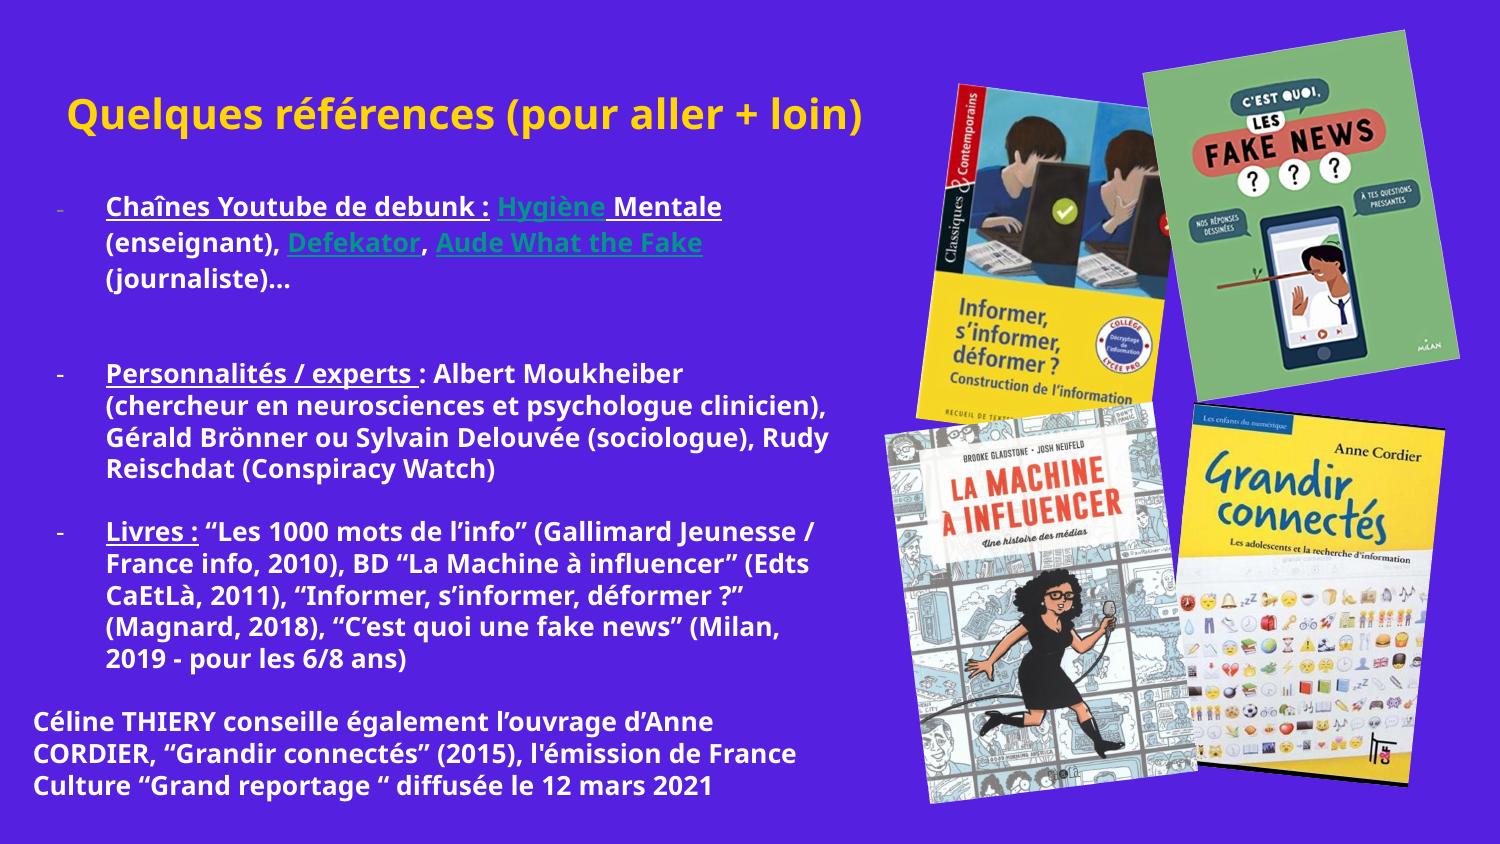

# Quelques références (pour aller + loin)
Chaînes Youtube de debunk : Hygiène Mentale (enseignant), Defekator, Aude What the Fake (journaliste)…
Personnalités / experts : Albert Moukheiber (chercheur en neurosciences et psychologue clinicien), Gérald Brönner ou Sylvain Delouvée (sociologue), Rudy Reischdat (Conspiracy Watch)
Livres : “Les 1000 mots de l’info” (Gallimard Jeunesse / France info, 2010), BD “La Machine à influencer” (Edts CaEtLà, 2011), “Informer, s’informer, déformer ?” (Magnard, 2018), “C’est quoi une fake news” (Milan, 2019 - pour les 6/8 ans)
Céline THIERY conseille également l’ouvrage d’Anne CORDIER, “Grandir connectés” (2015), l'émission de France Culture “Grand reportage “ diffusée le 12 mars 2021